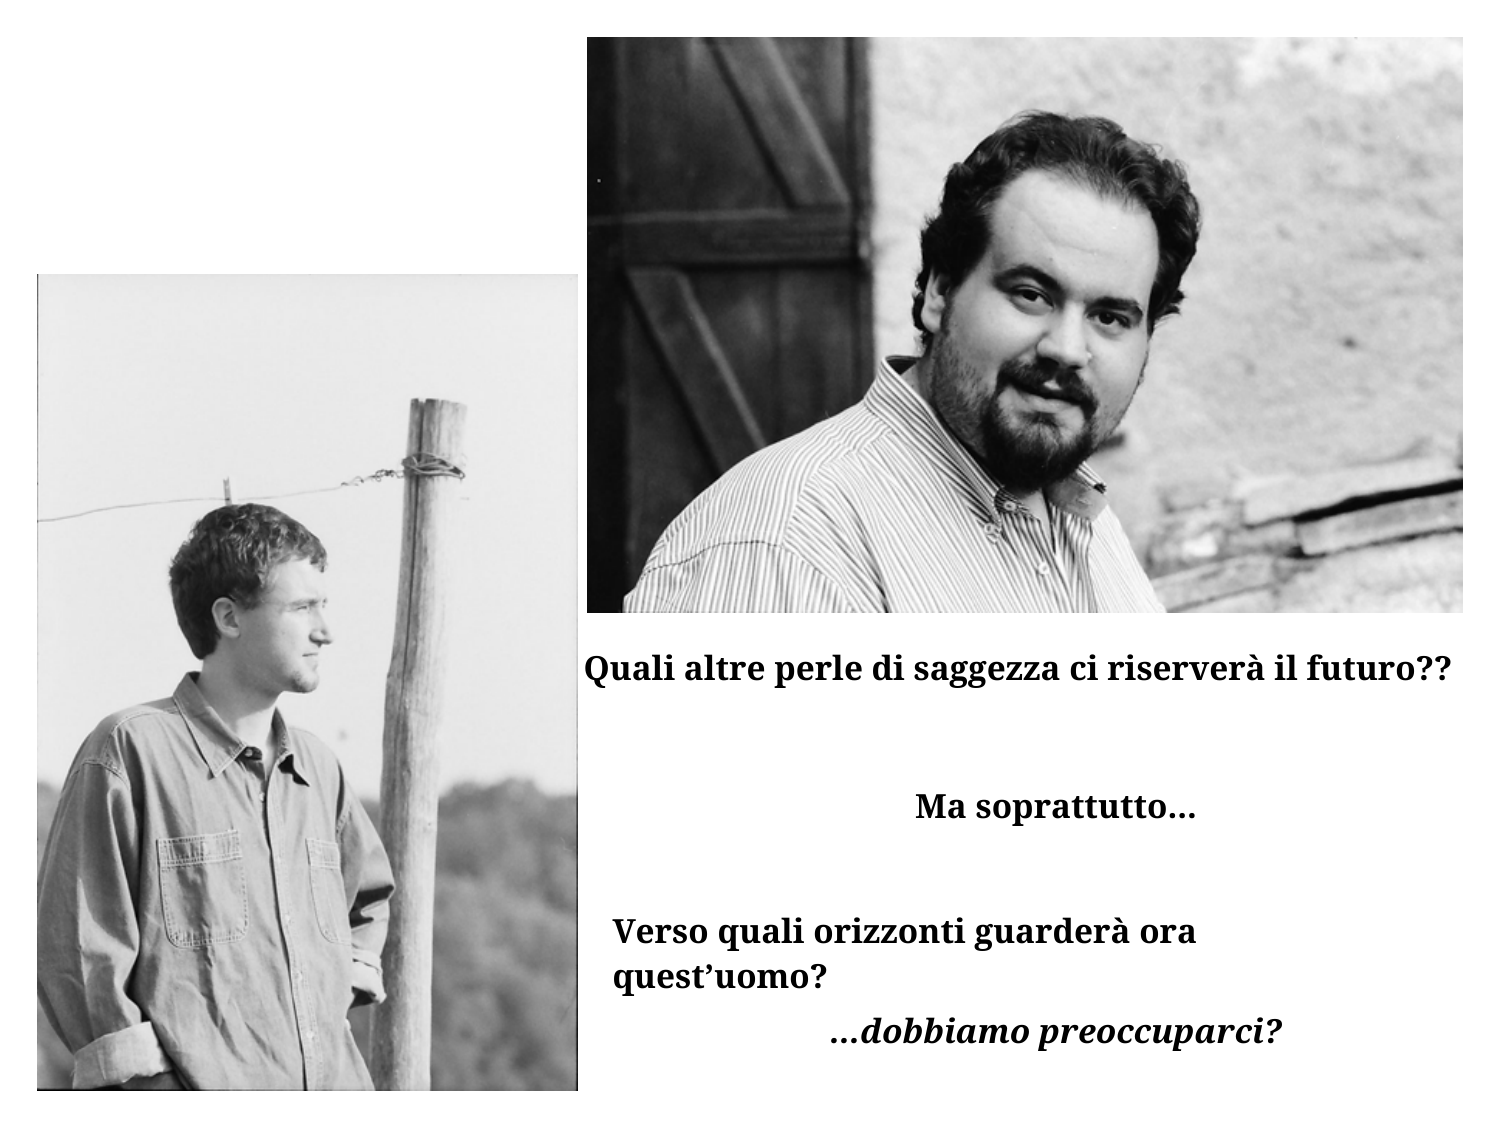

Quali altre perle di saggezza ci riserverà il futuro??
Verso quali orizzonti guarderà ora quest’uomo?
Ma soprattutto...
...dobbiamo preoccuparci?